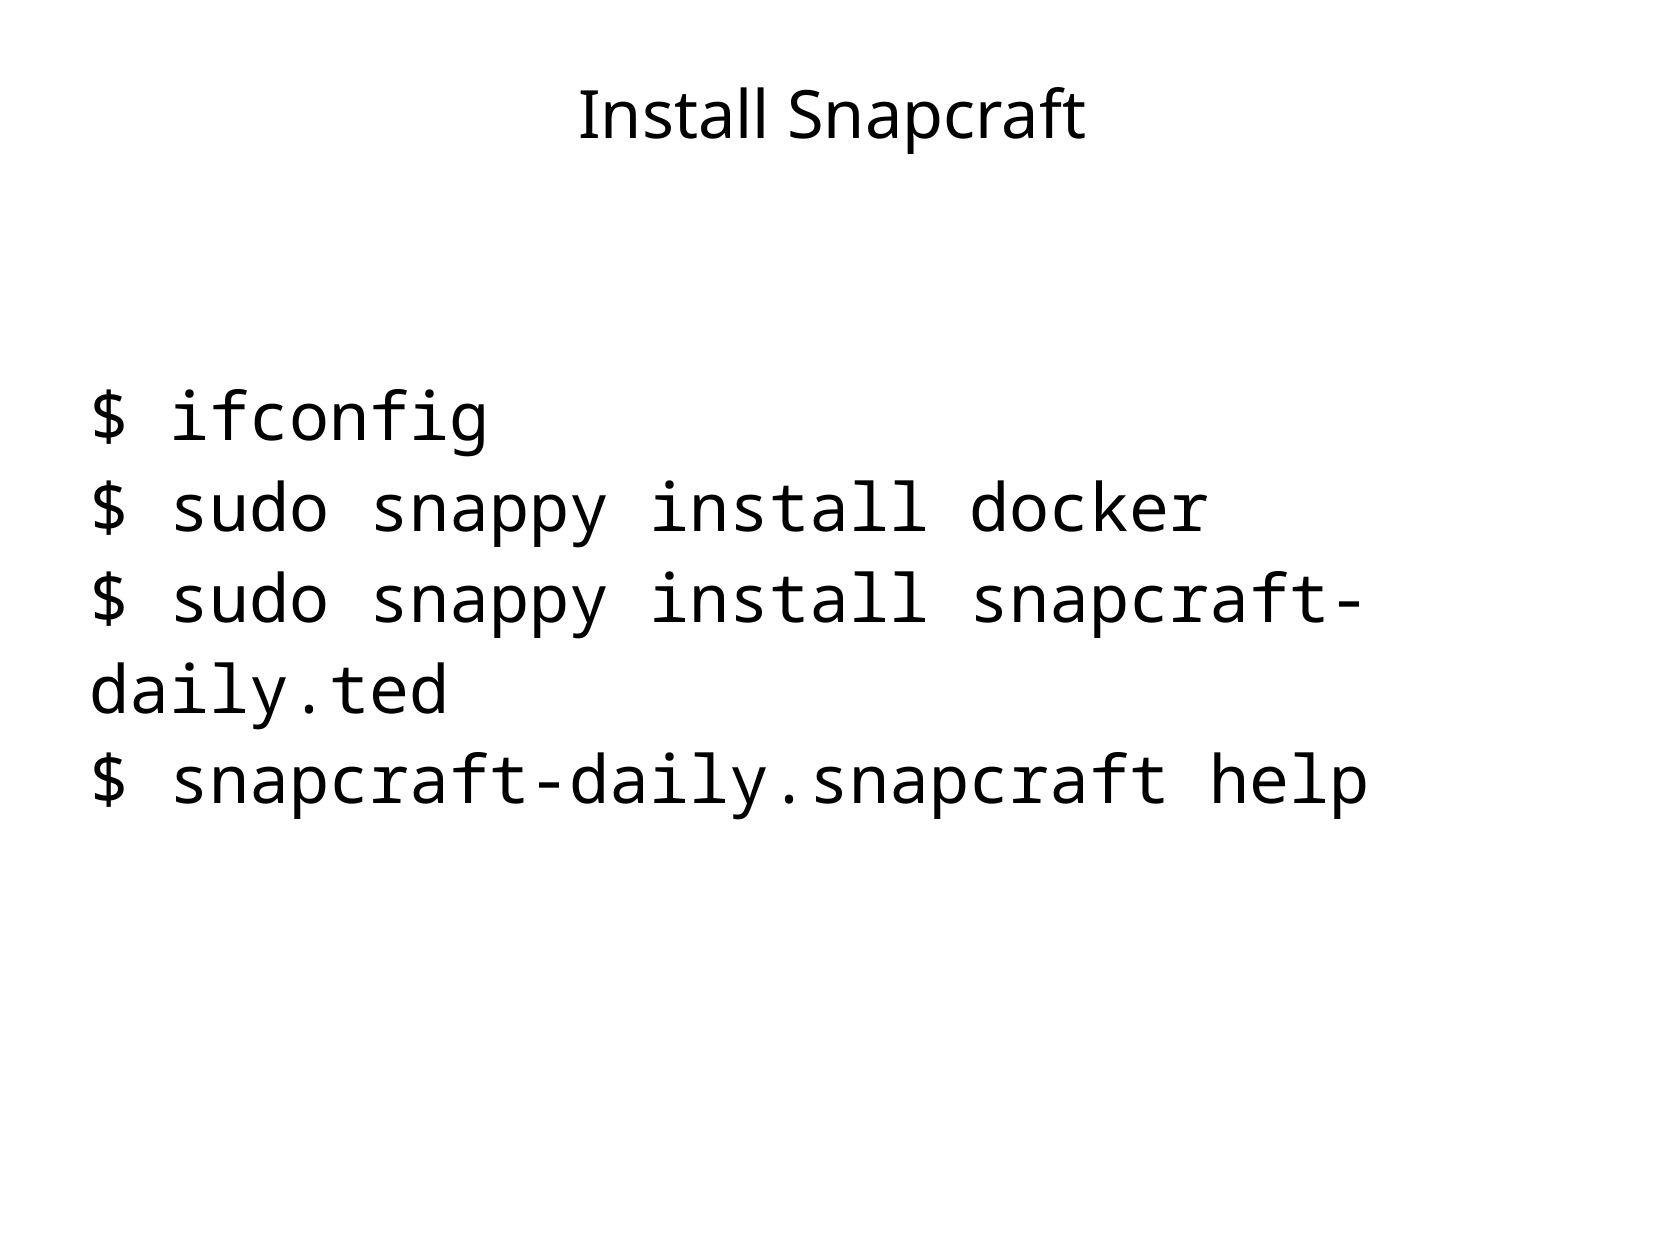

Install Snapcraft
$ ifconfig
$ sudo snappy install docker
$ sudo snappy install snapcraft-daily.ted
$ snapcraft-daily.snapcraft help